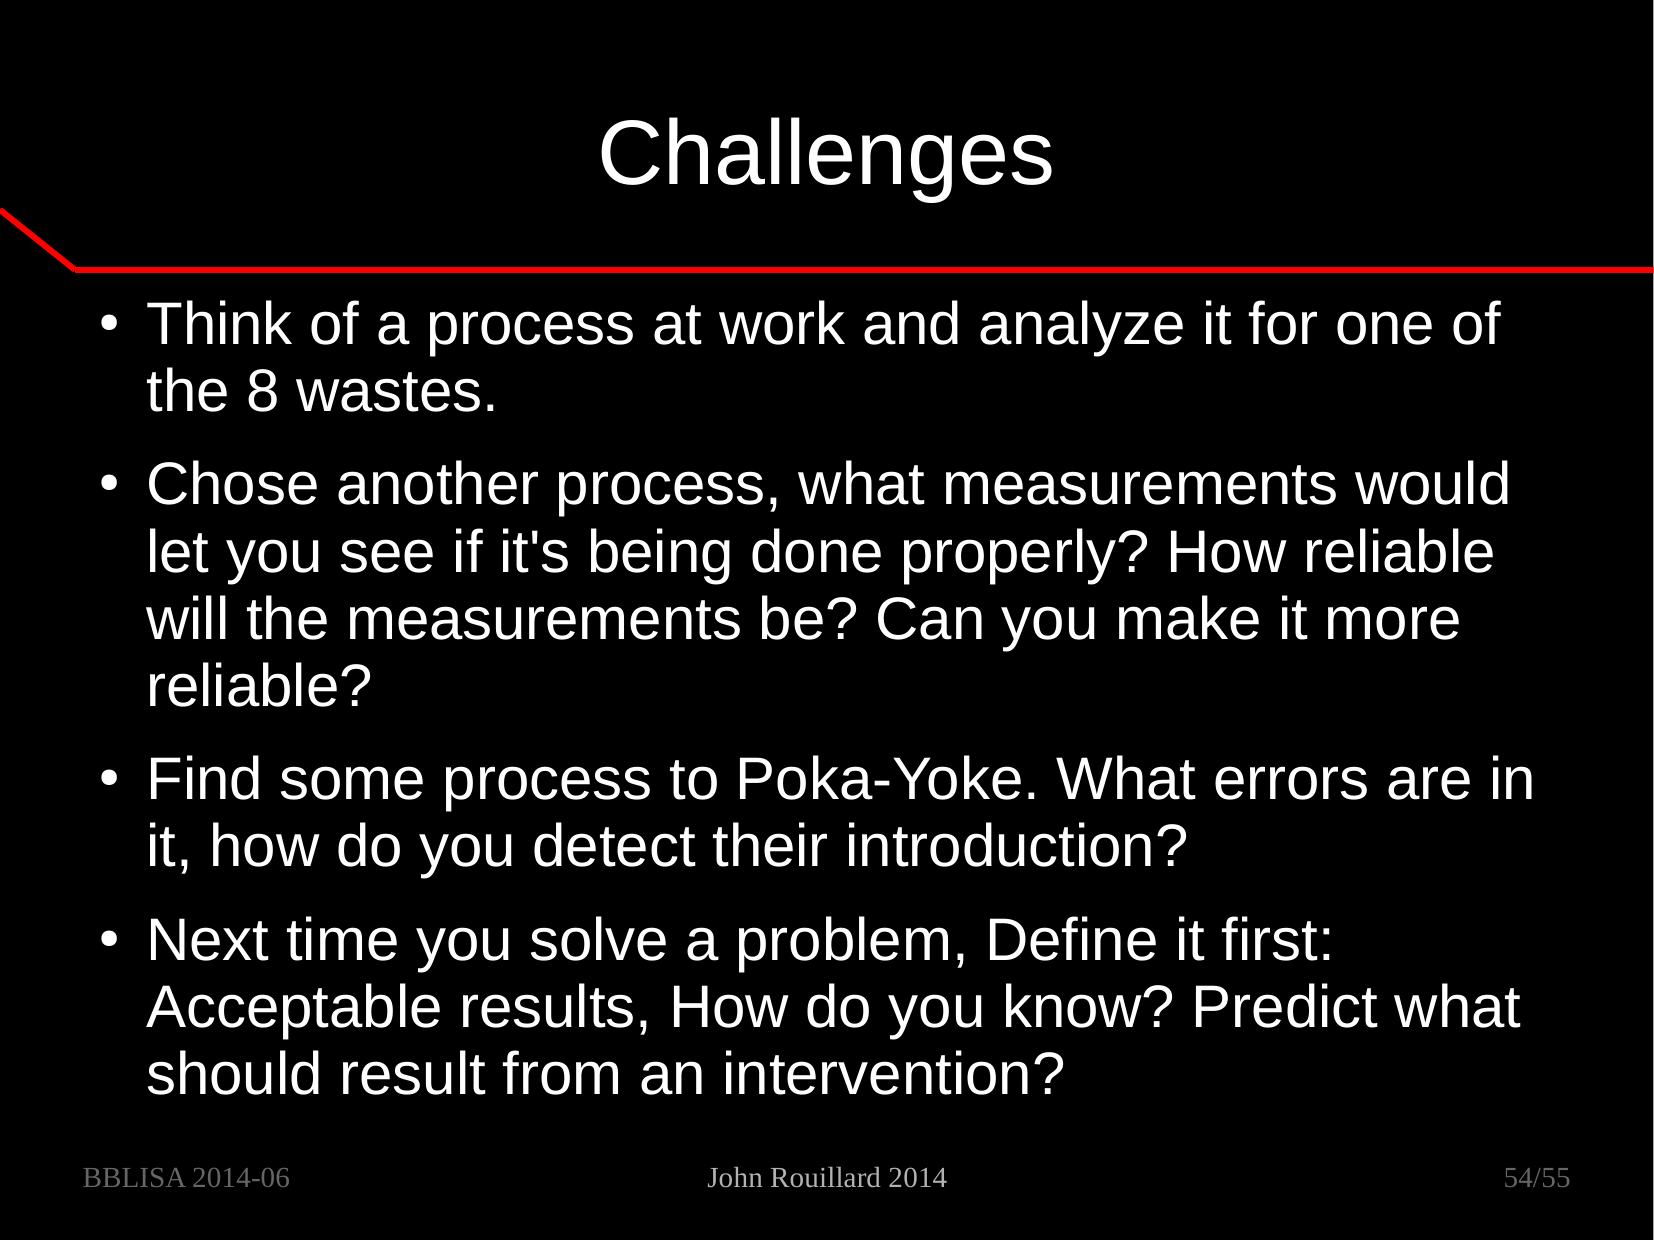

# Challenges
Think of a process at work and analyze it for one of the 8 wastes.
Chose another process, what measurements would let you see if it's being done properly? How reliable will the measurements be? Can you make it more reliable?
Find some process to Poka-Yoke. What errors are in it, how do you detect their introduction?
Next time you solve a problem, Define it first: Acceptable results, How do you know? Predict what should result from an intervention?
BBLISA 2014-06
John Rouillard 2014
54